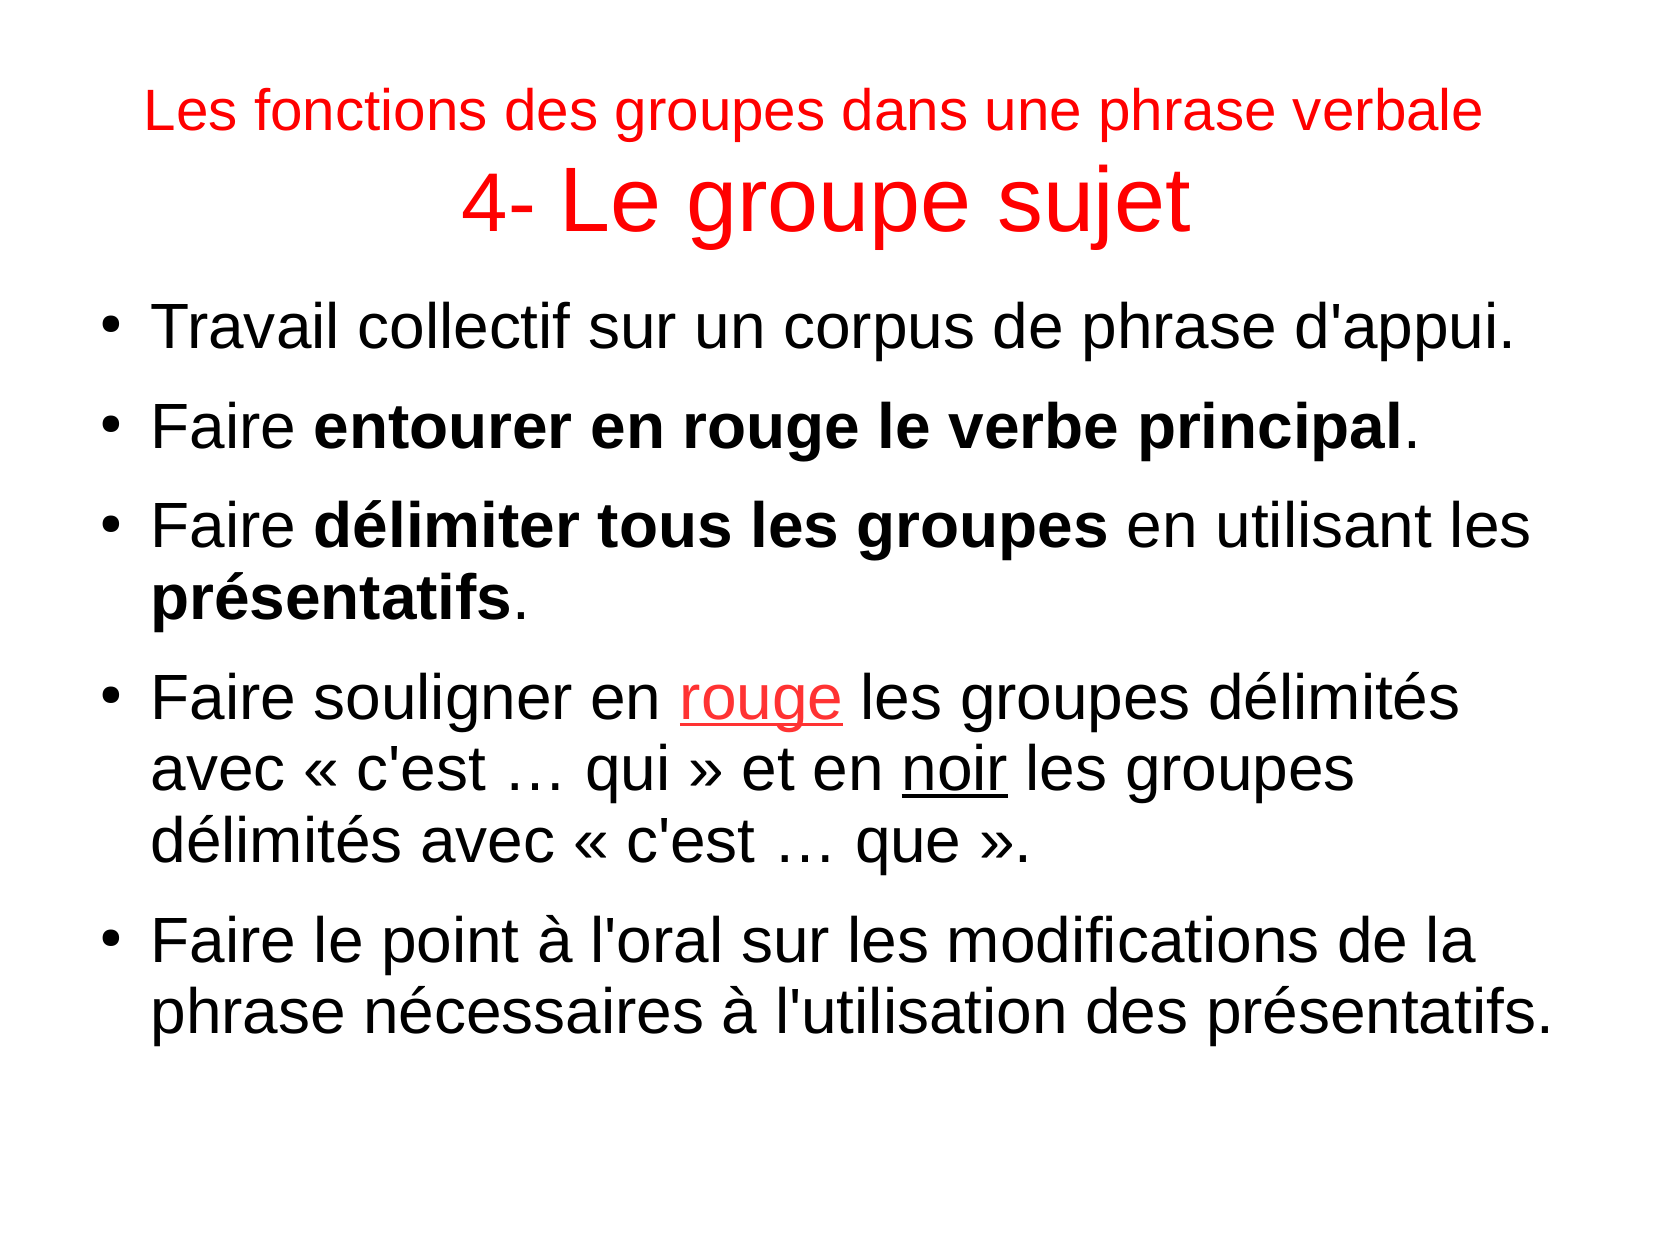

# Les fonctions des groupes dans une phrase verbale 4- Le groupe sujet
Travail collectif sur un corpus de phrase d'appui.
Faire entourer en rouge le verbe principal.
Faire délimiter tous les groupes en utilisant les présentatifs.
Faire souligner en rouge les groupes délimités avec « c'est … qui » et en noir les groupes délimités avec « c'est … que ».
Faire le point à l'oral sur les modifications de la phrase nécessaires à l'utilisation des présentatifs.